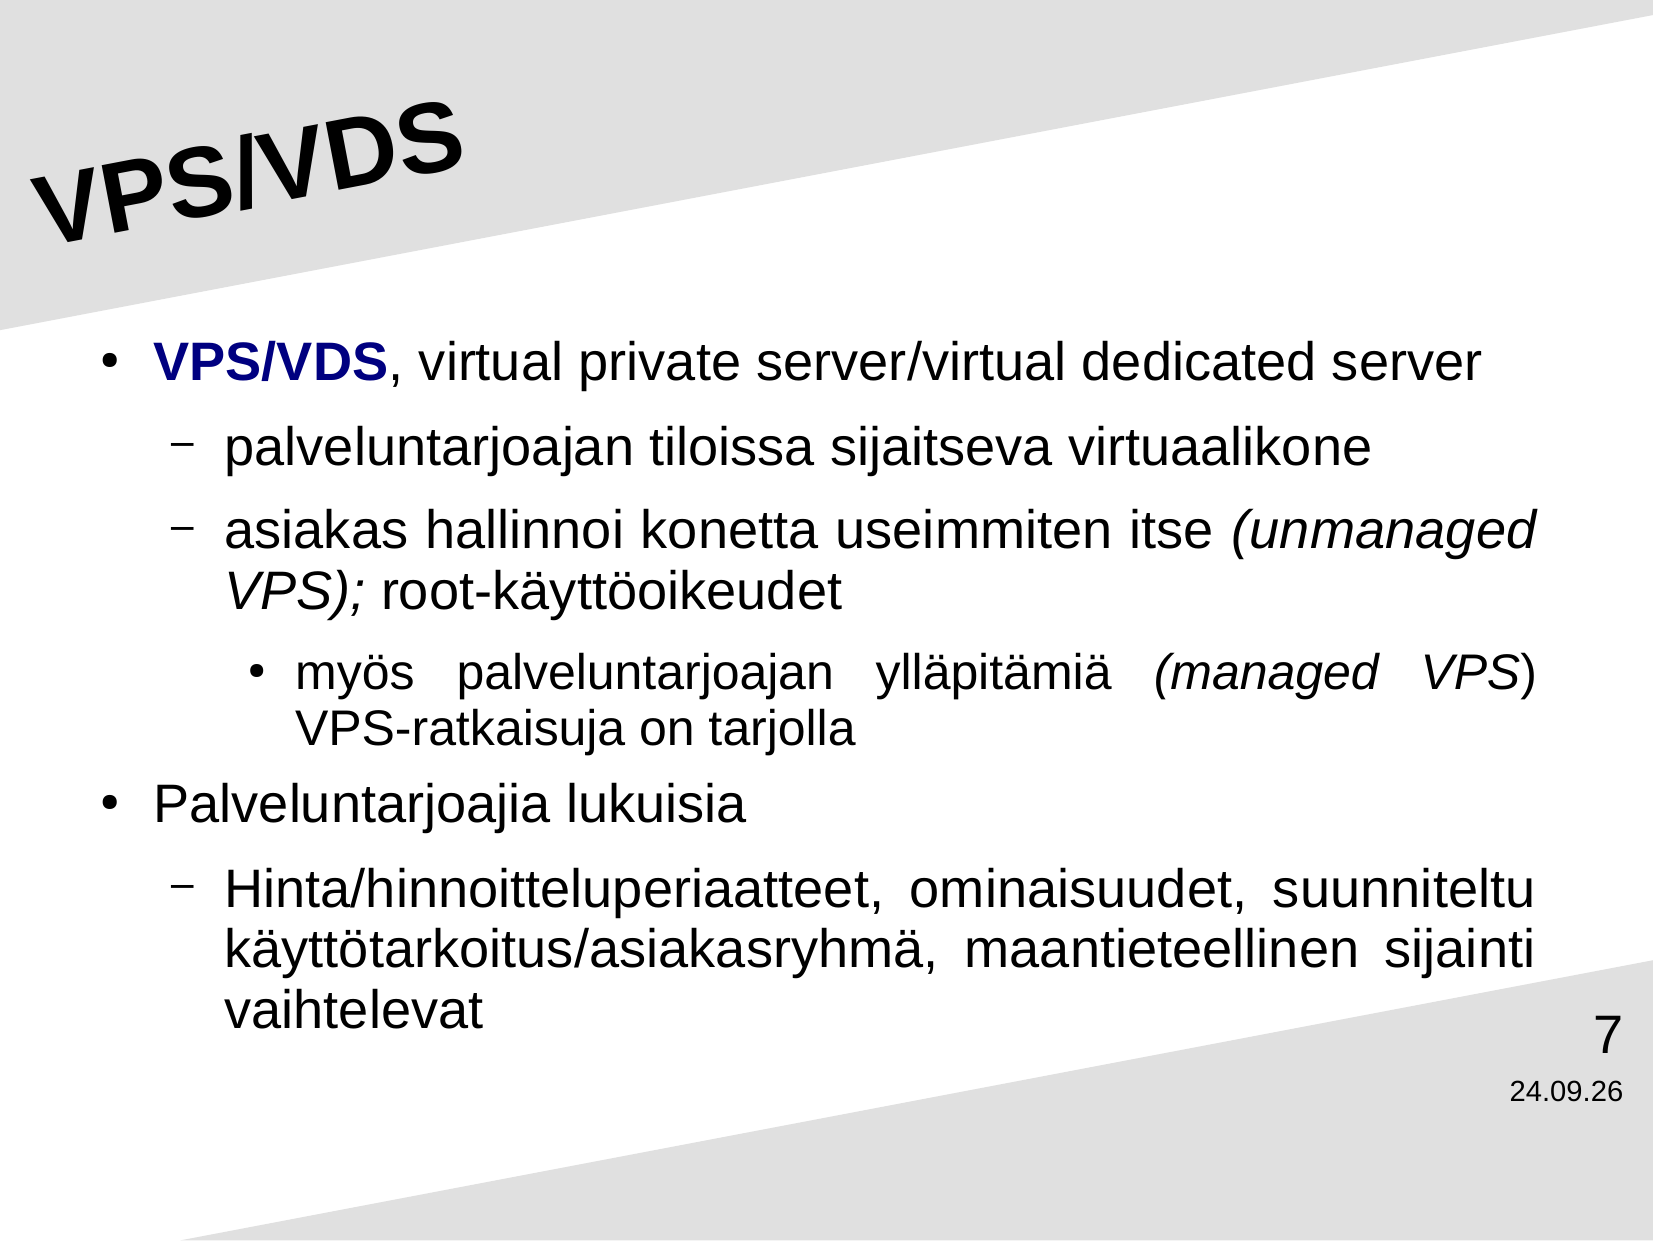

# VPS/VDS
VPS/VDS, virtual private server/virtual dedicated server
palveluntarjoajan tiloissa sijaitseva virtuaalikone
asiakas hallinnoi konetta useimmiten itse (unmanaged VPS); root-käyttöoikeudet
myös palveluntarjoajan ylläpitämiä (managed VPS) VPS-ratkaisuja on tarjolla
Palveluntarjoajia lukuisia
Hinta/hinnoitteluperiaatteet, ominaisuudet, suunniteltu käyttötarkoitus/asiakasryhmä, maantieteellinen sijainti vaihtelevat
7